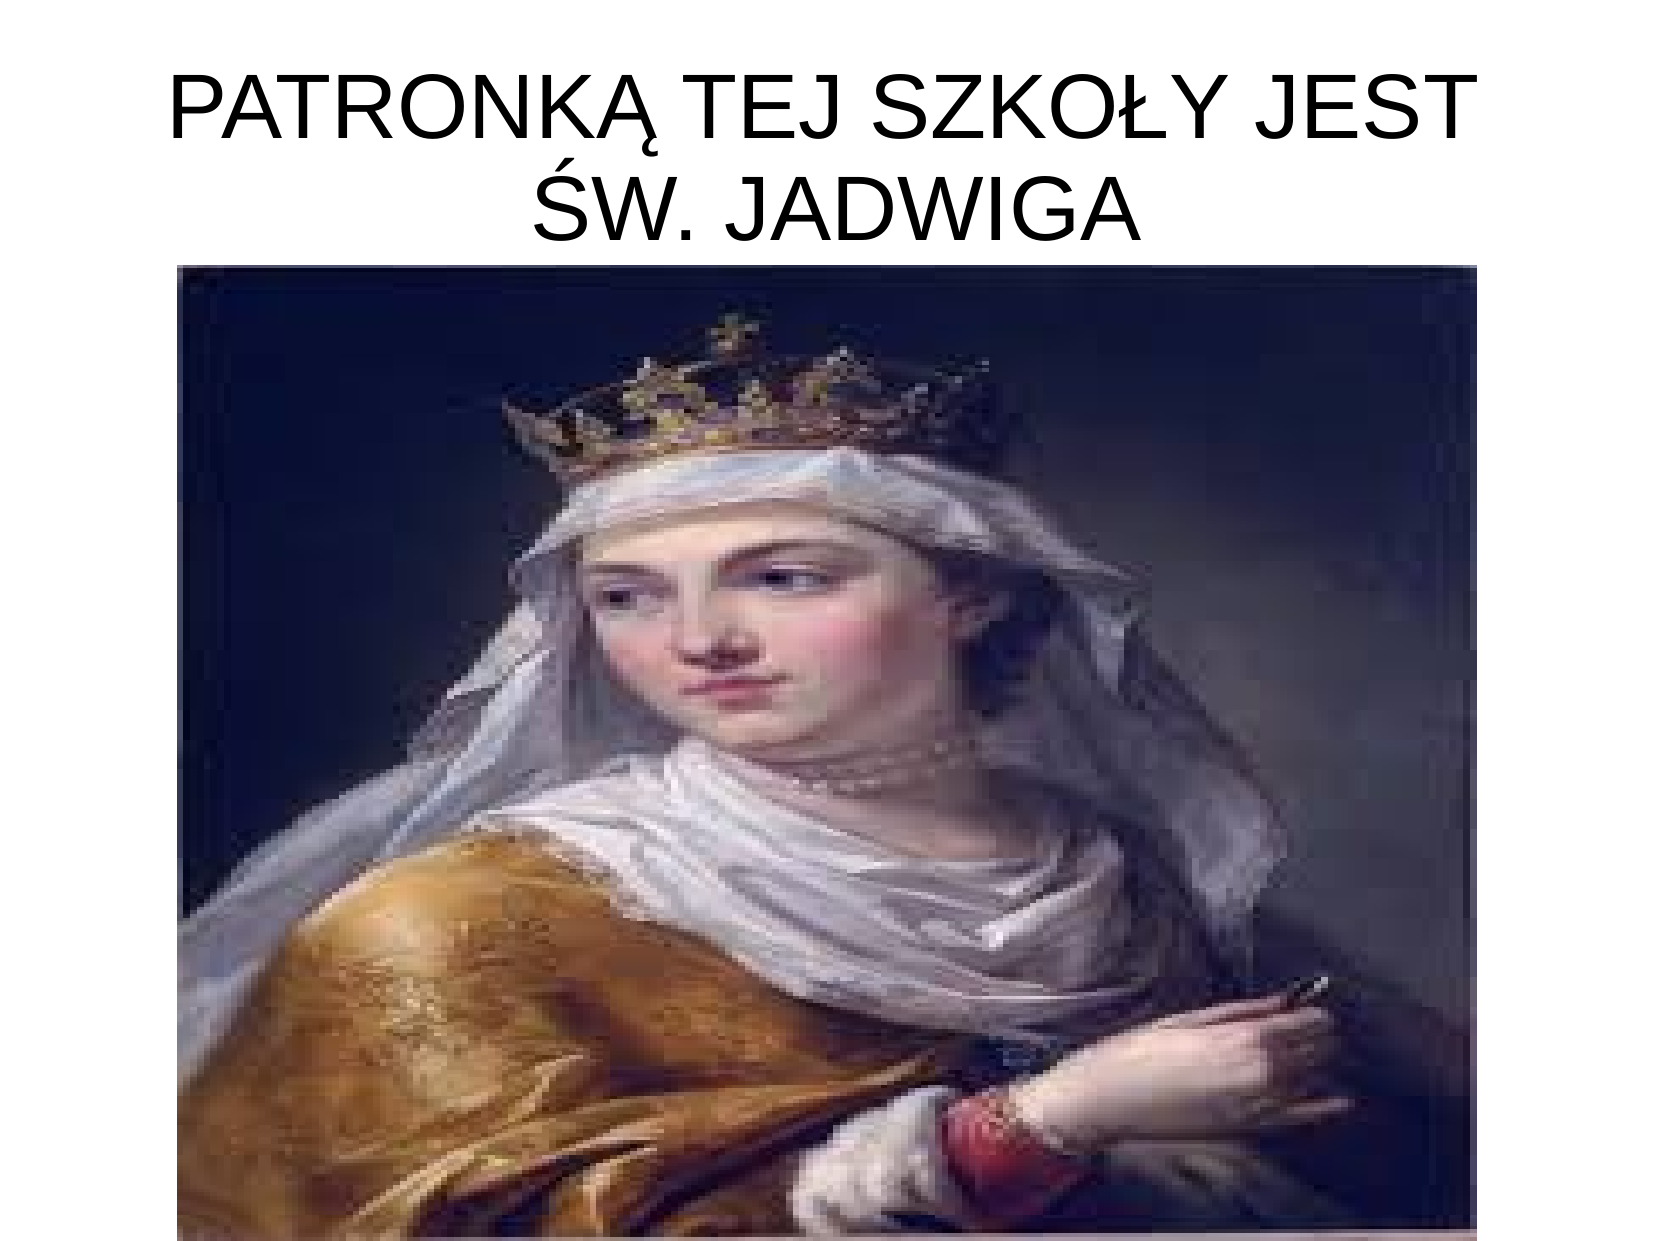

# PATRONKĄ TEJ SZKOŁY JEST ŚW. JADWIGA